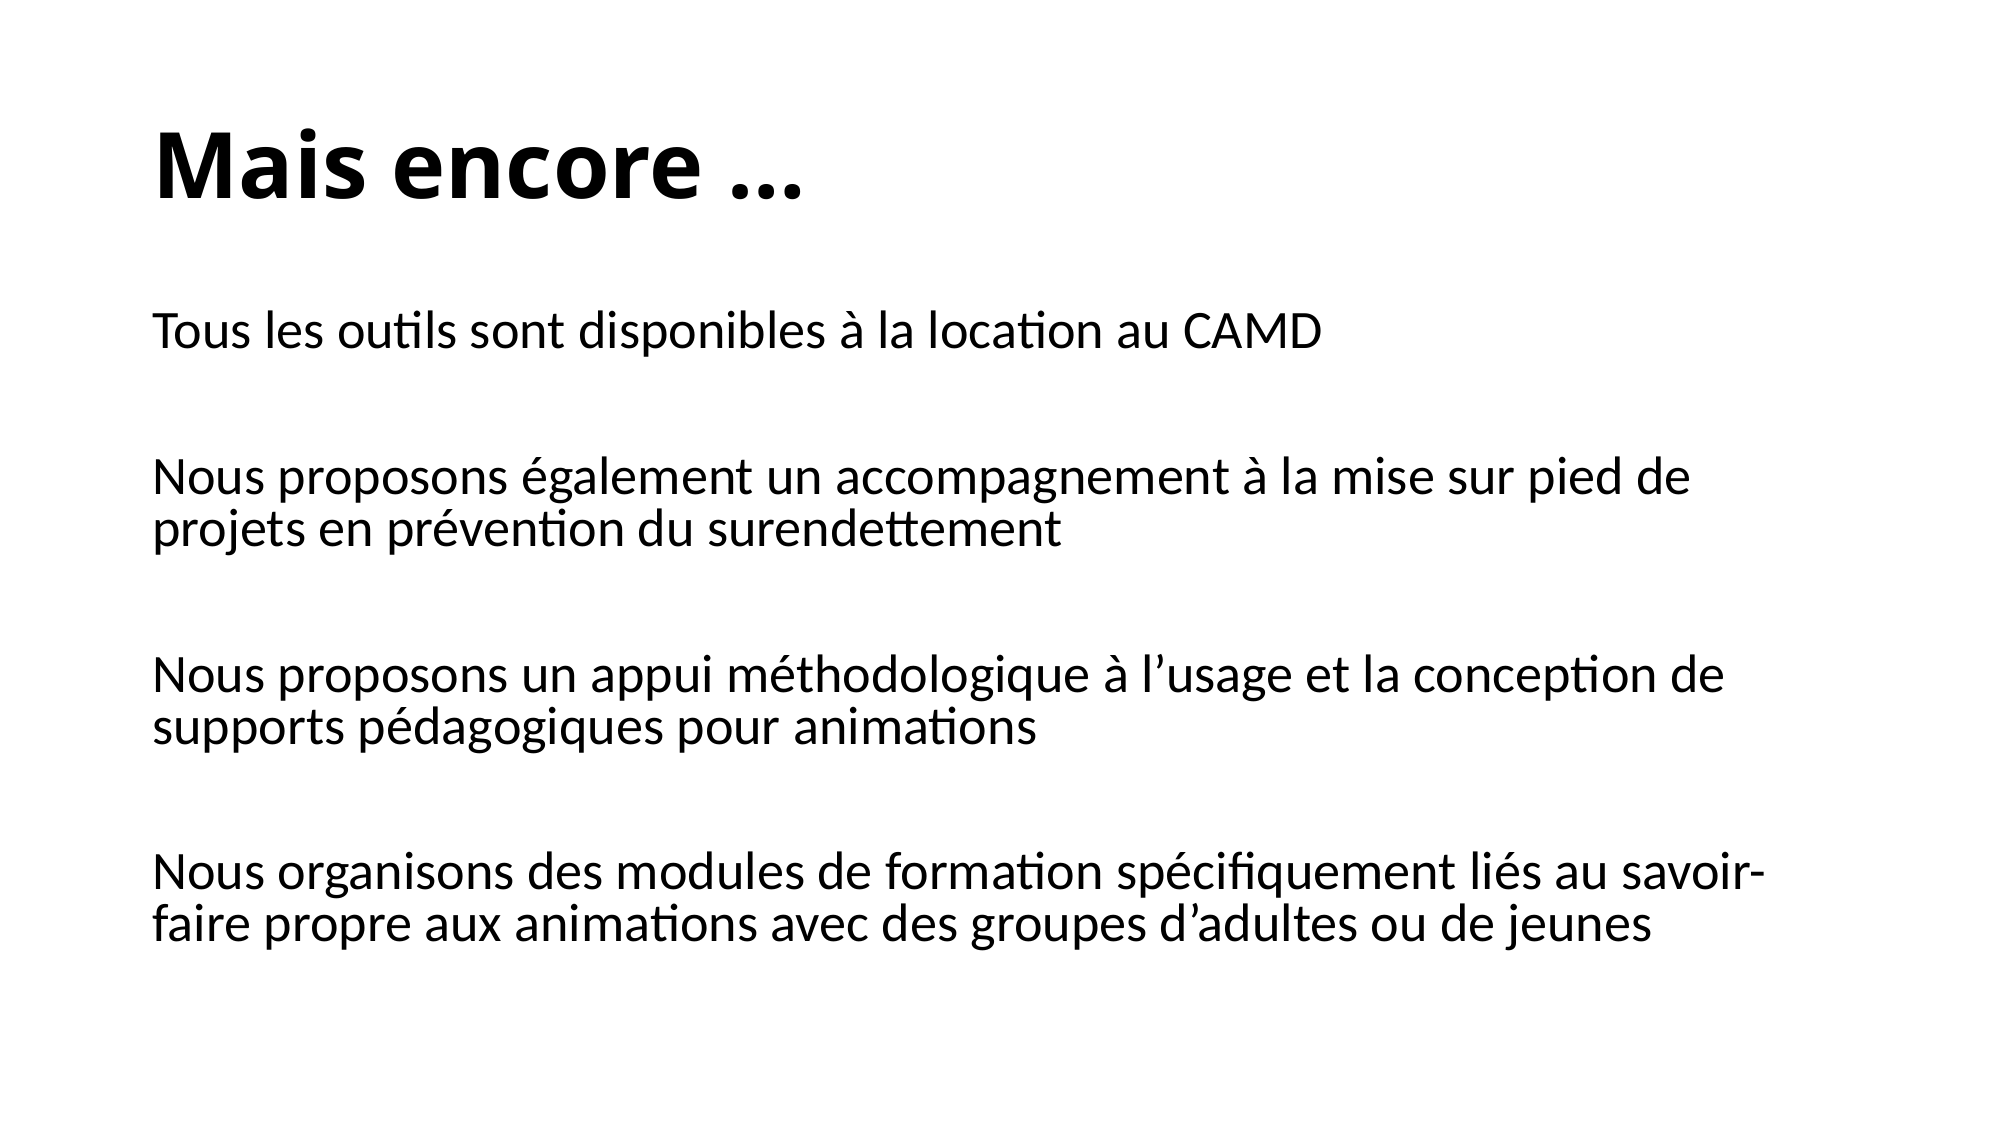

# Mais encore …
Tous les outils sont disponibles à la location au CAMD
Nous proposons également un accompagnement à la mise sur pied de projets en prévention du surendettement
Nous proposons un appui méthodologique à l’usage et la conception de supports pédagogiques pour animations
Nous organisons des modules de formation spécifiquement liés au savoir-faire propre aux animations avec des groupes d’adultes ou de jeunes